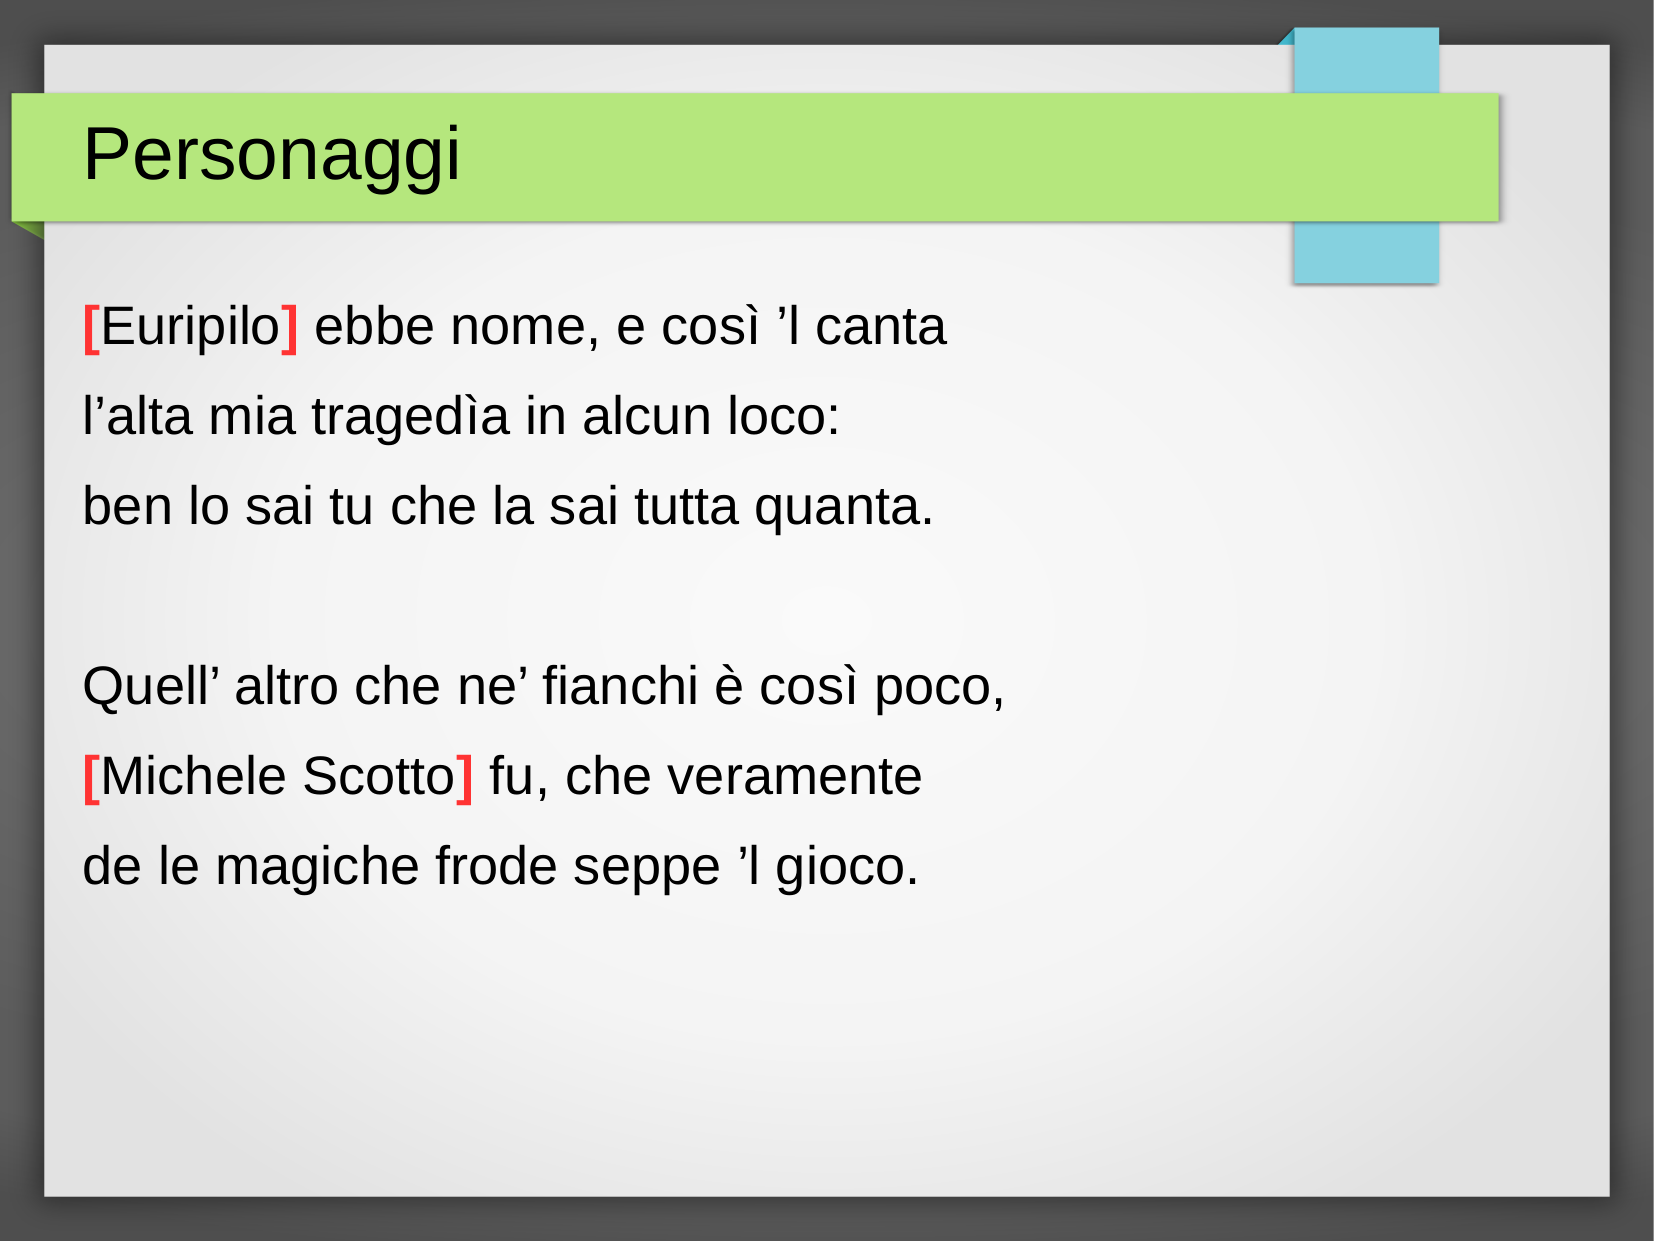

# Personaggi
[Euripilo] ebbe nome, e così ’l canta
l’alta mia tragedìa in alcun loco:
ben lo sai tu che la sai tutta quanta.
Quell’ altro che ne’ fianchi è così poco,
[Michele Scotto] fu, che veramente
de le magiche frode seppe ’l gioco.